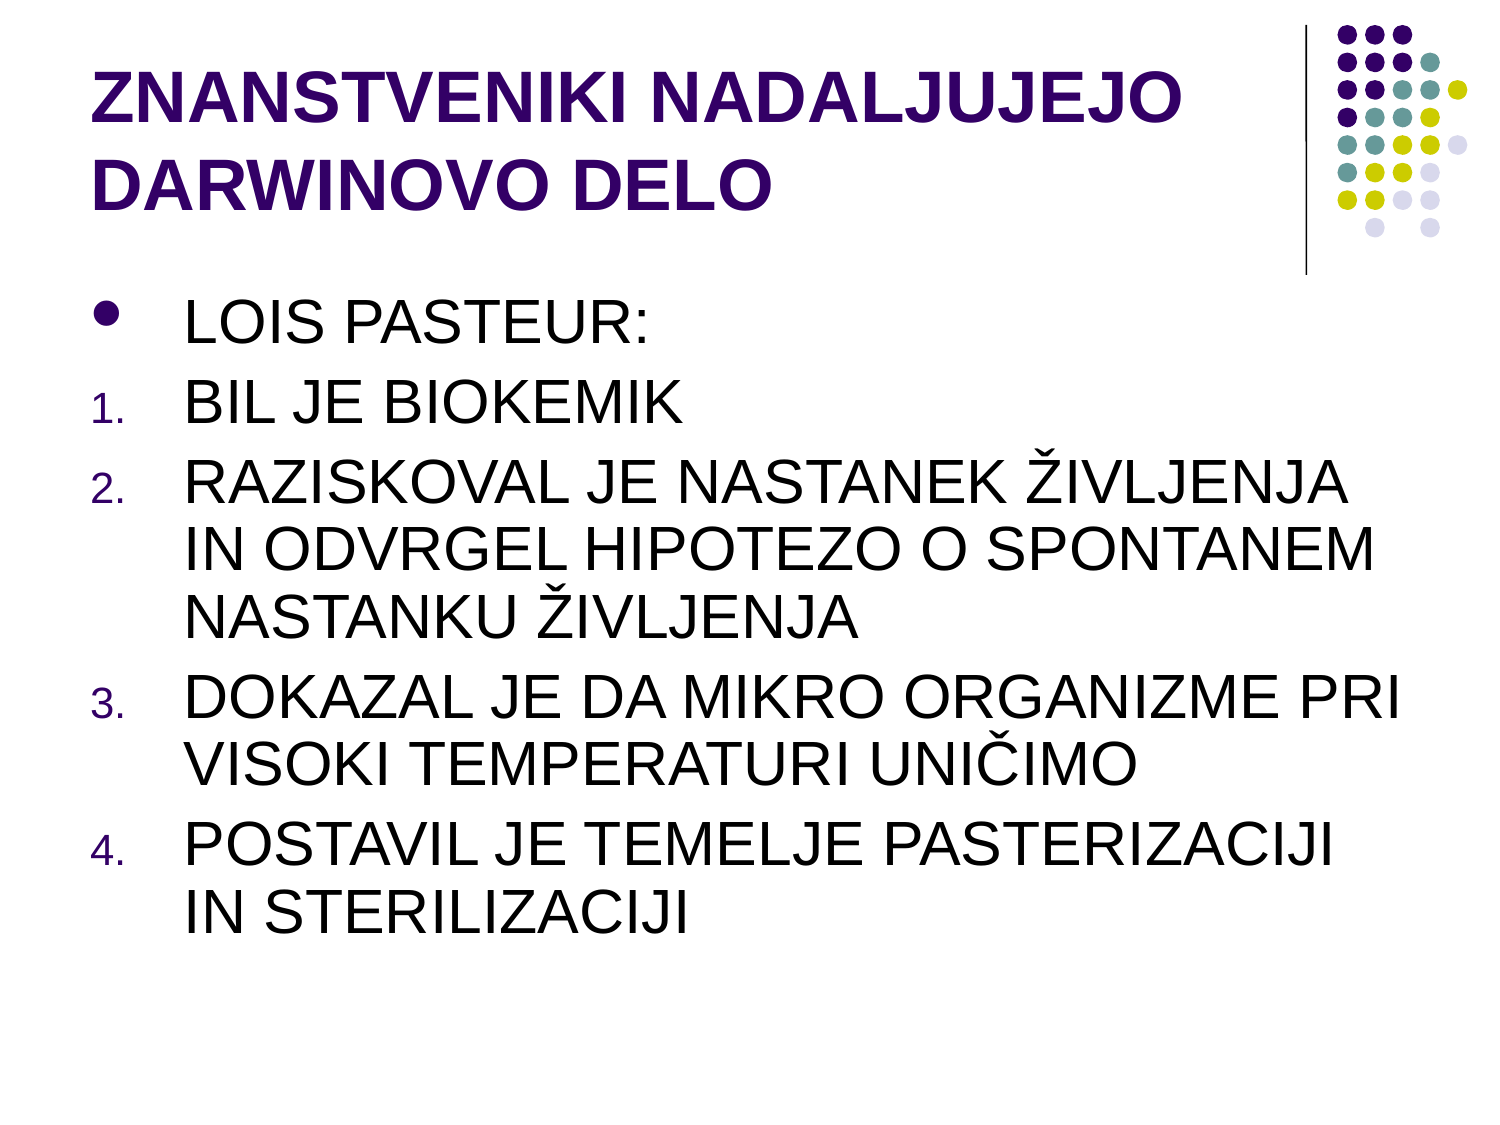

# ZNANSTVENIKI NADALJUJEJO DARWINOVO DELO
LOIS PASTEUR:
BIL JE BIOKEMIK
RAZISKOVAL JE NASTANEK ŽIVLJENJA IN ODVRGEL HIPOTEZO O SPONTANEM NASTANKU ŽIVLJENJA
DOKAZAL JE DA MIKRO ORGANIZME PRI VISOKI TEMPERATURI UNIČIMO
POSTAVIL JE TEMELJE PASTERIZACIJI IN STERILIZACIJI